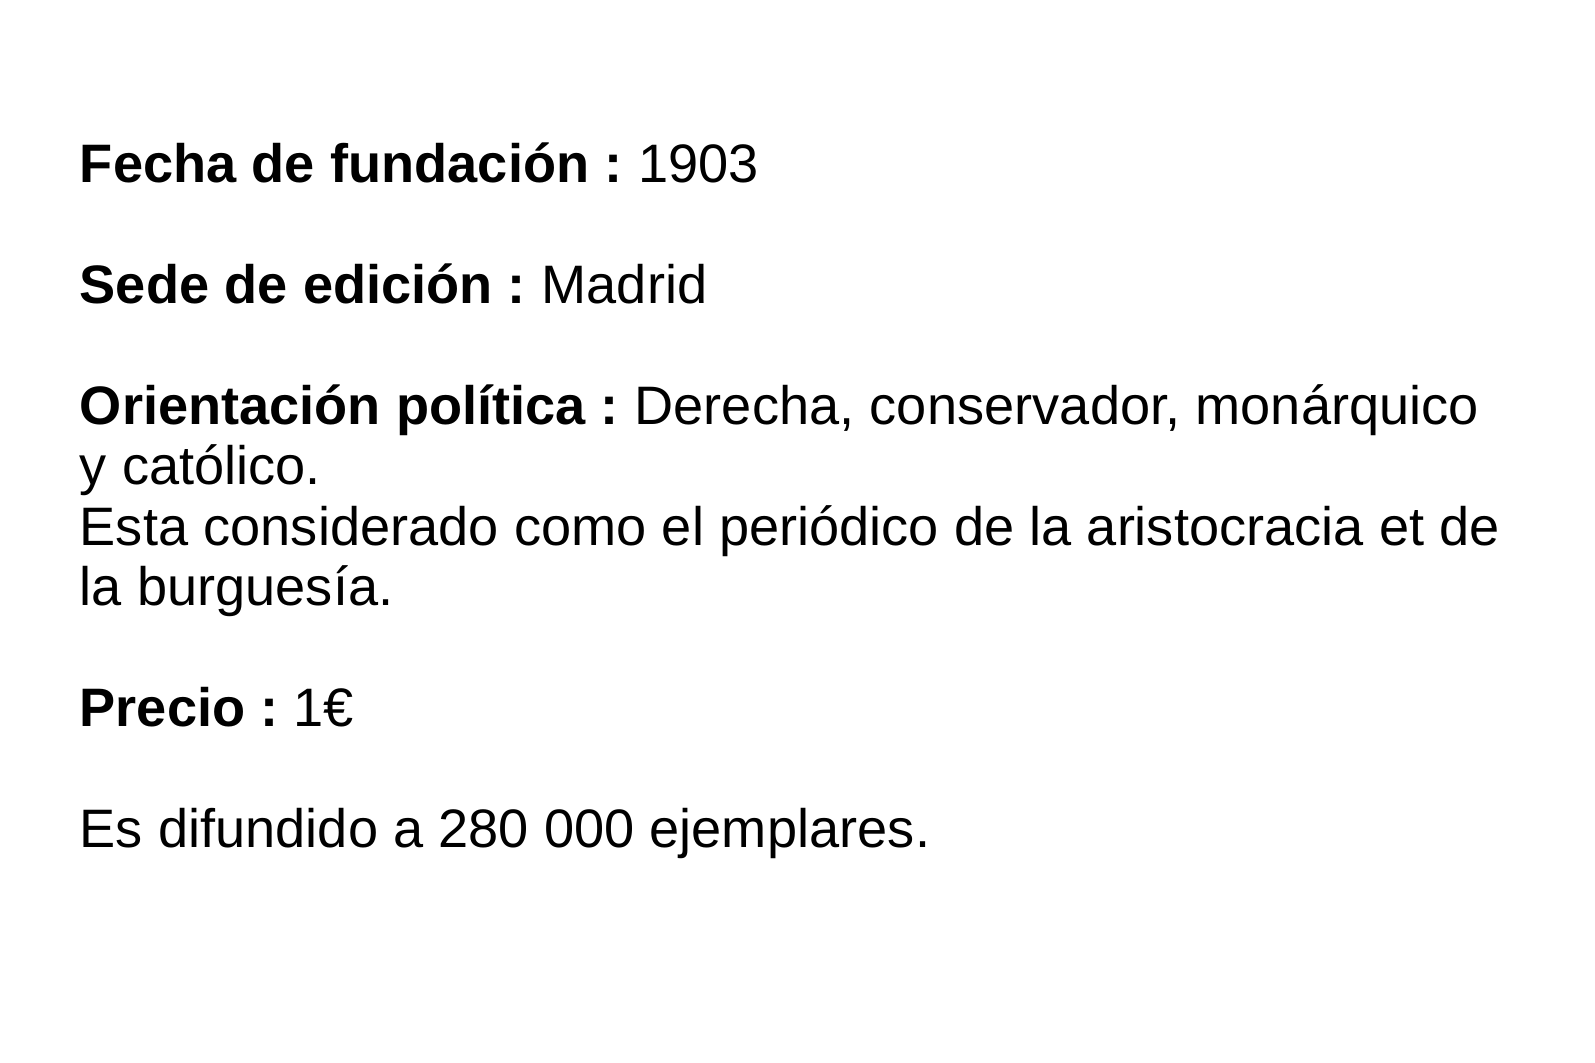

# Fecha de fundación : 1903
Sede de edición : Madrid
Orientación política : Derecha, conservador, monárquico y católico.
Esta considerado como el periódico de la aristocracia et de la burguesía.
Precio : 1€
Es difundido a 280 000 ejemplares.